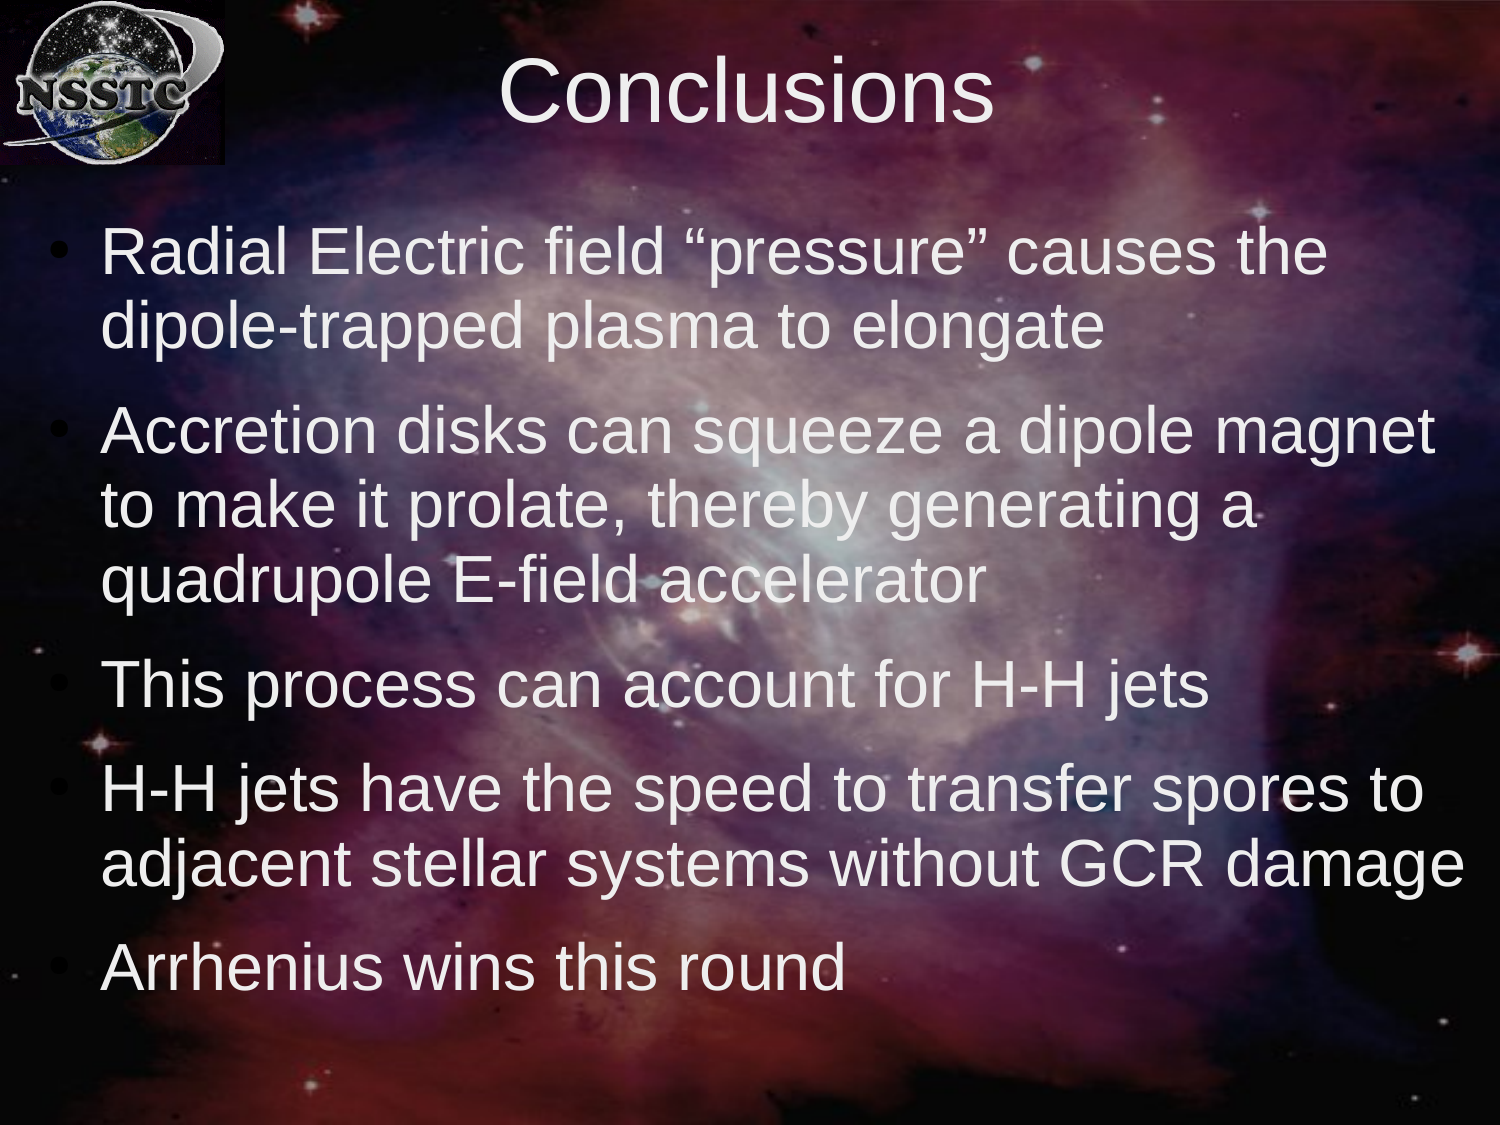

# Conclusions
Radial Electric field “pressure” causes the dipole-trapped plasma to elongate
Accretion disks can squeeze a dipole magnet to make it prolate, thereby generating a quadrupole E-field accelerator
This process can account for H-H jets
H-H jets have the speed to transfer spores to adjacent stellar systems without GCR damage
Arrhenius wins this round